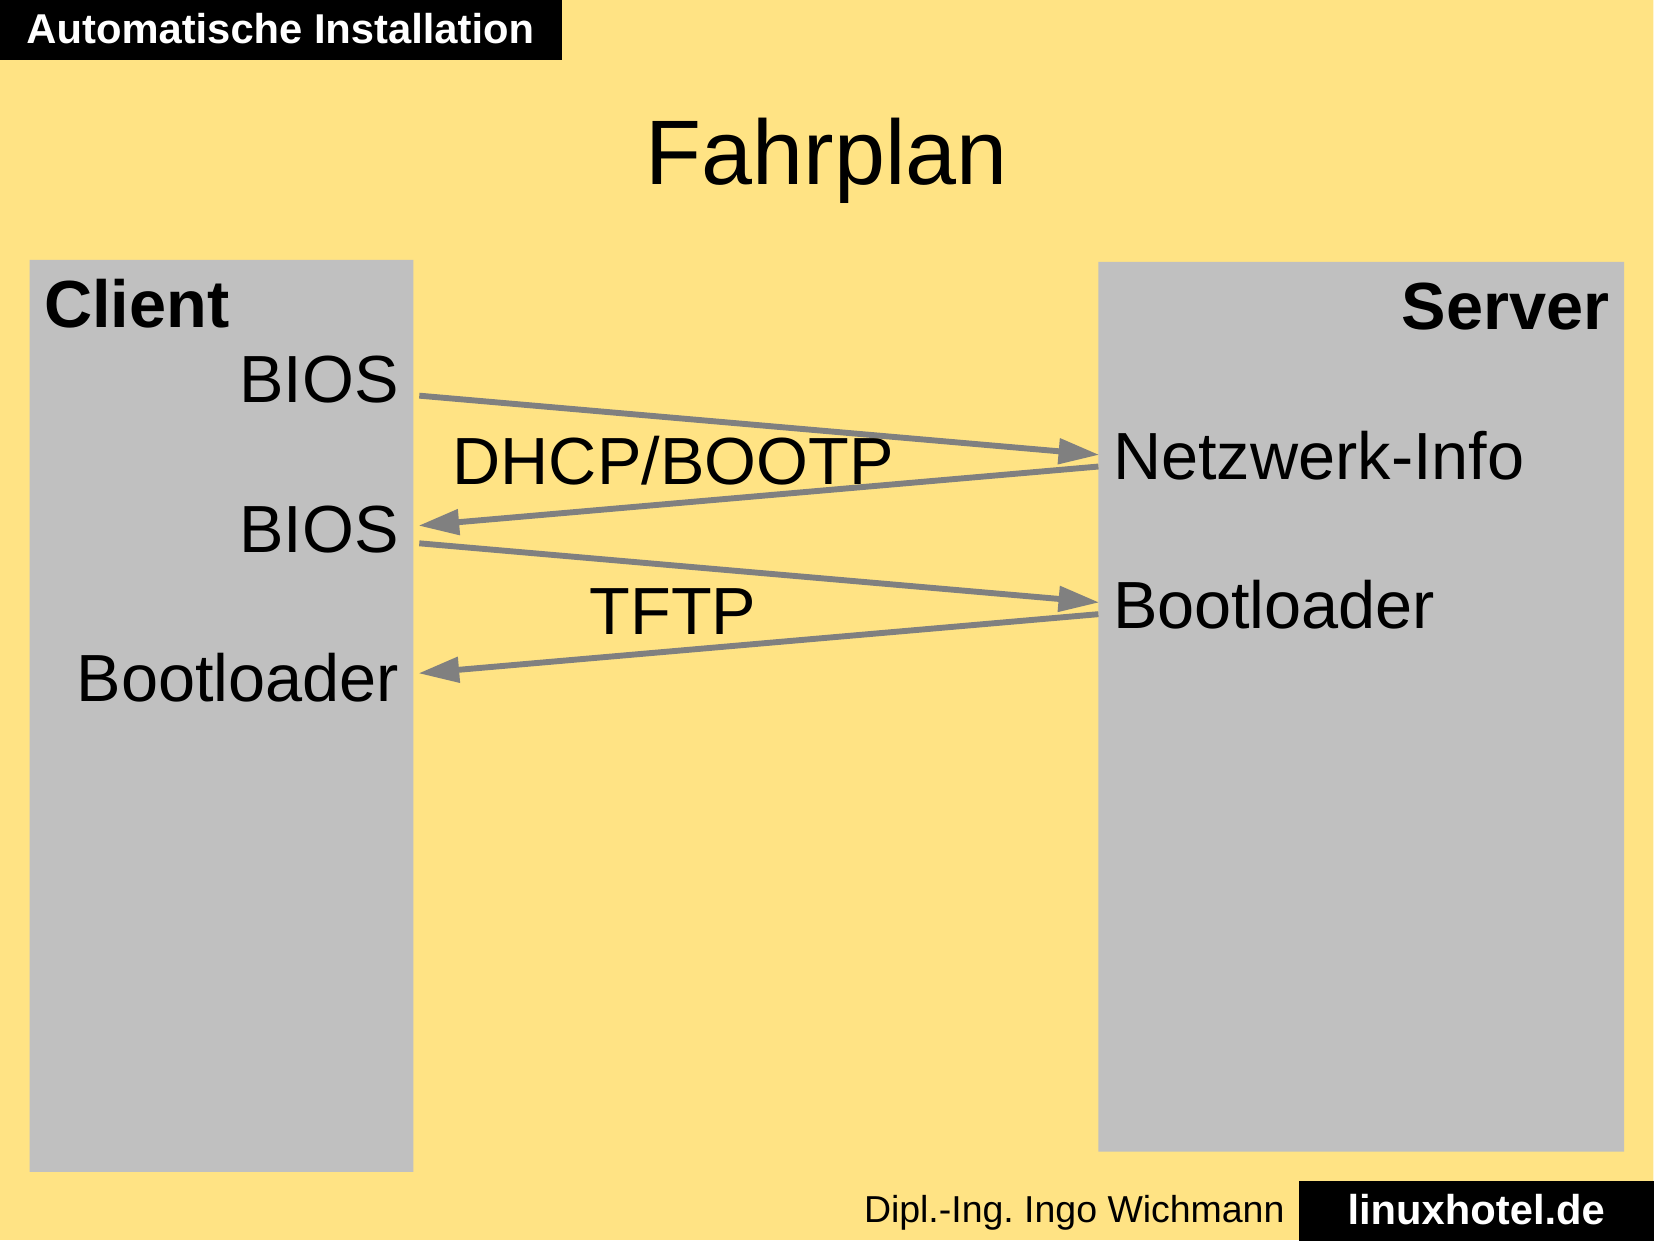

Automatische Installation
# Fahrplan
Client
BIOS
BIOS
Bootloader
Server
Netzwerk-Info
Bootloader
DHCP/BOOTP
TFTP
linuxhotel.de
Dipl.-Ing. Ingo Wichmann